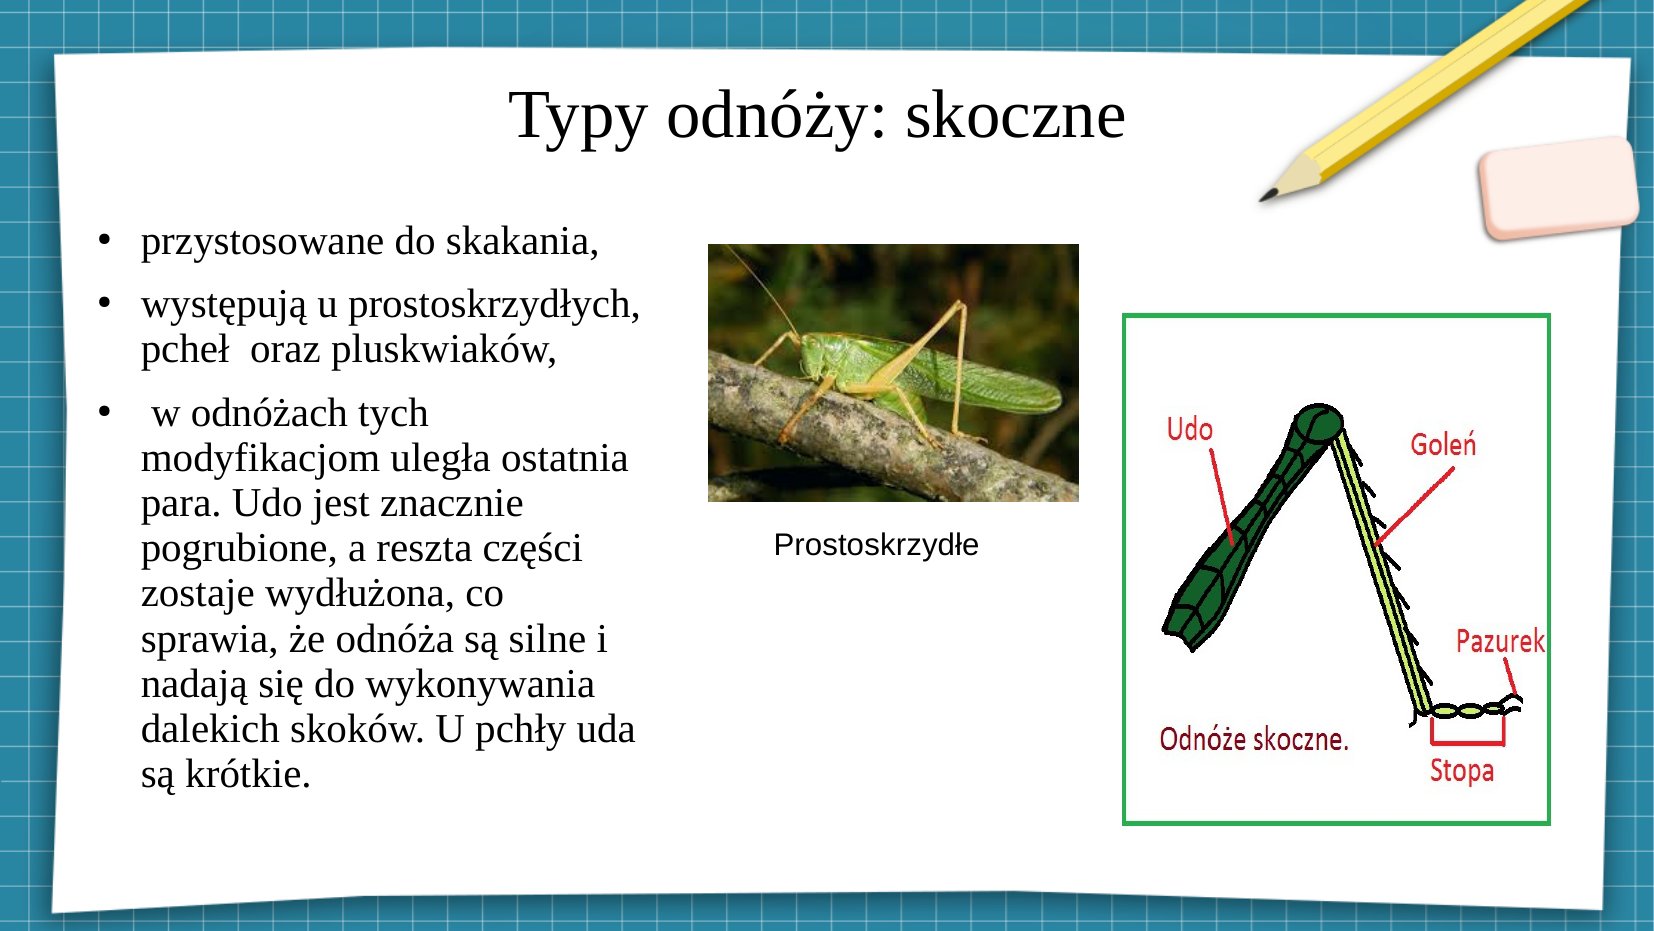

# Typy odnóży: skoczne
przystosowane do skakania,
występują u prostoskrzydłych, pcheł oraz pluskwiaków,
 w odnóżach tych modyfikacjom uległa ostatnia para. Udo jest znacznie pogrubione, a reszta części zostaje wydłużona, co sprawia, że odnóża są silne i nadają się do wykonywania dalekich skoków. U pchły uda są krótkie.
Prostoskrzydłe